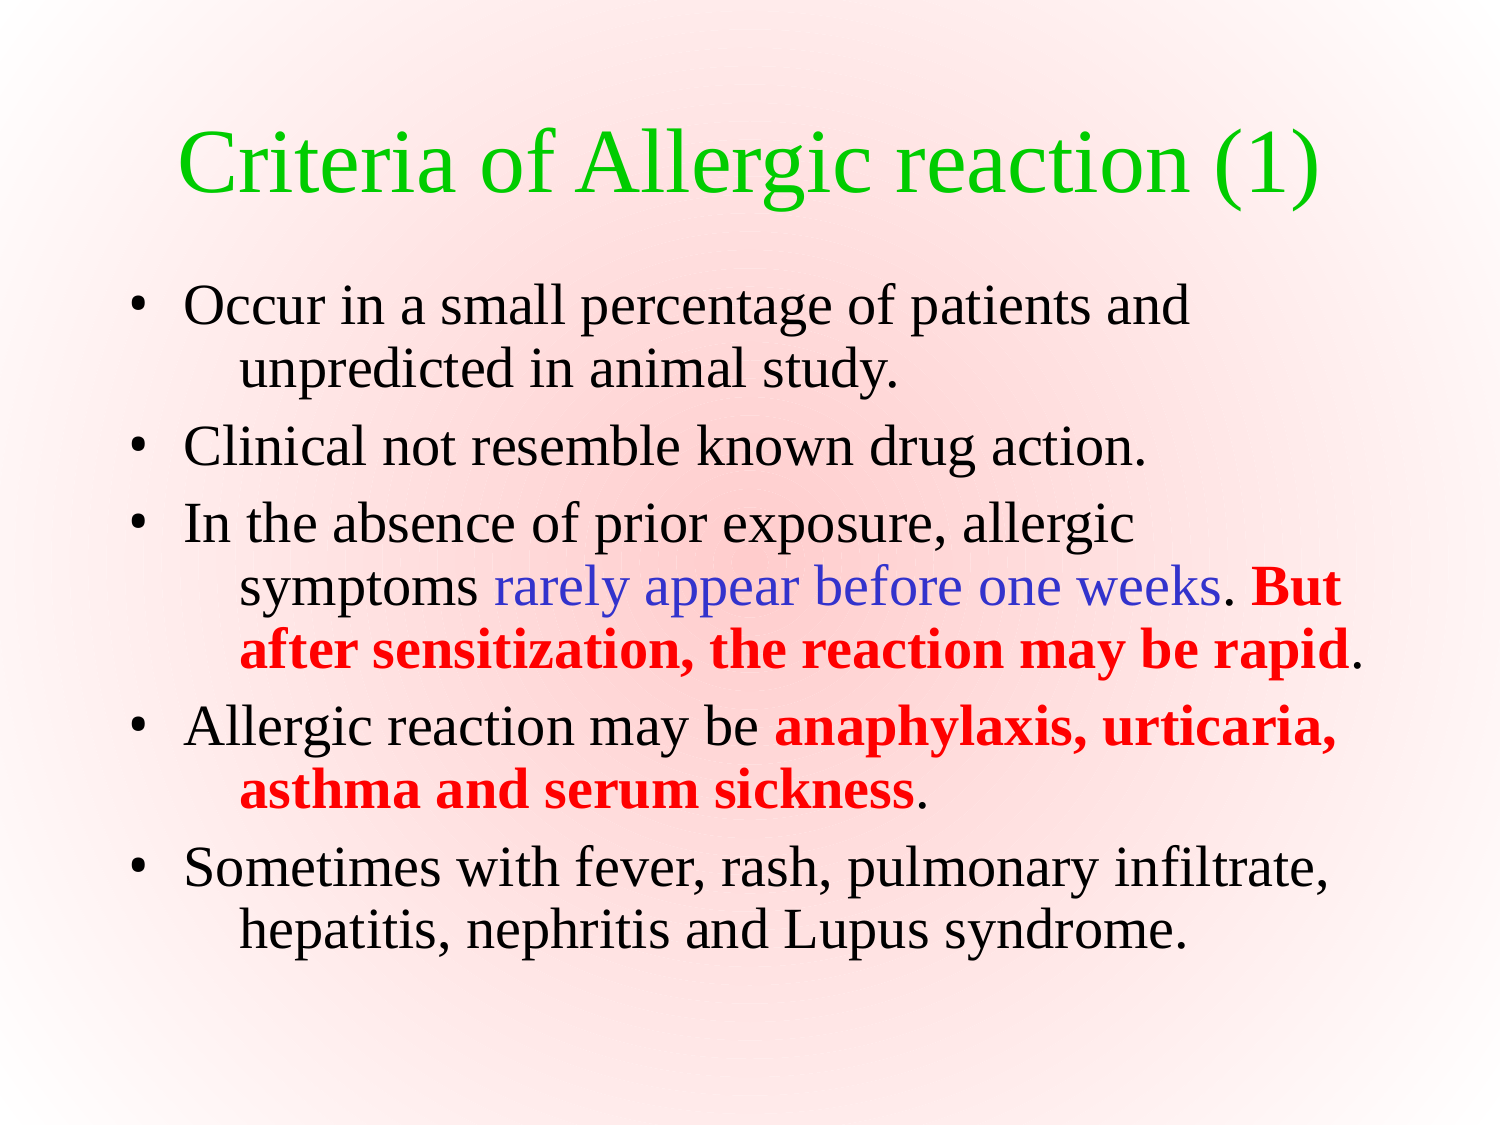

# Criteria of Allergic reaction (1)
Occur in a small percentage of patients and unpredicted in animal study.
Clinical not resemble known drug action.
In the absence of prior exposure, allergic symptoms rarely appear before one weeks. But after sensitization, the reaction may be rapid.
Allergic reaction may be anaphylaxis, urticaria, asthma and serum sickness.
Sometimes with fever, rash, pulmonary infiltrate, hepatitis, nephritis and Lupus syndrome.